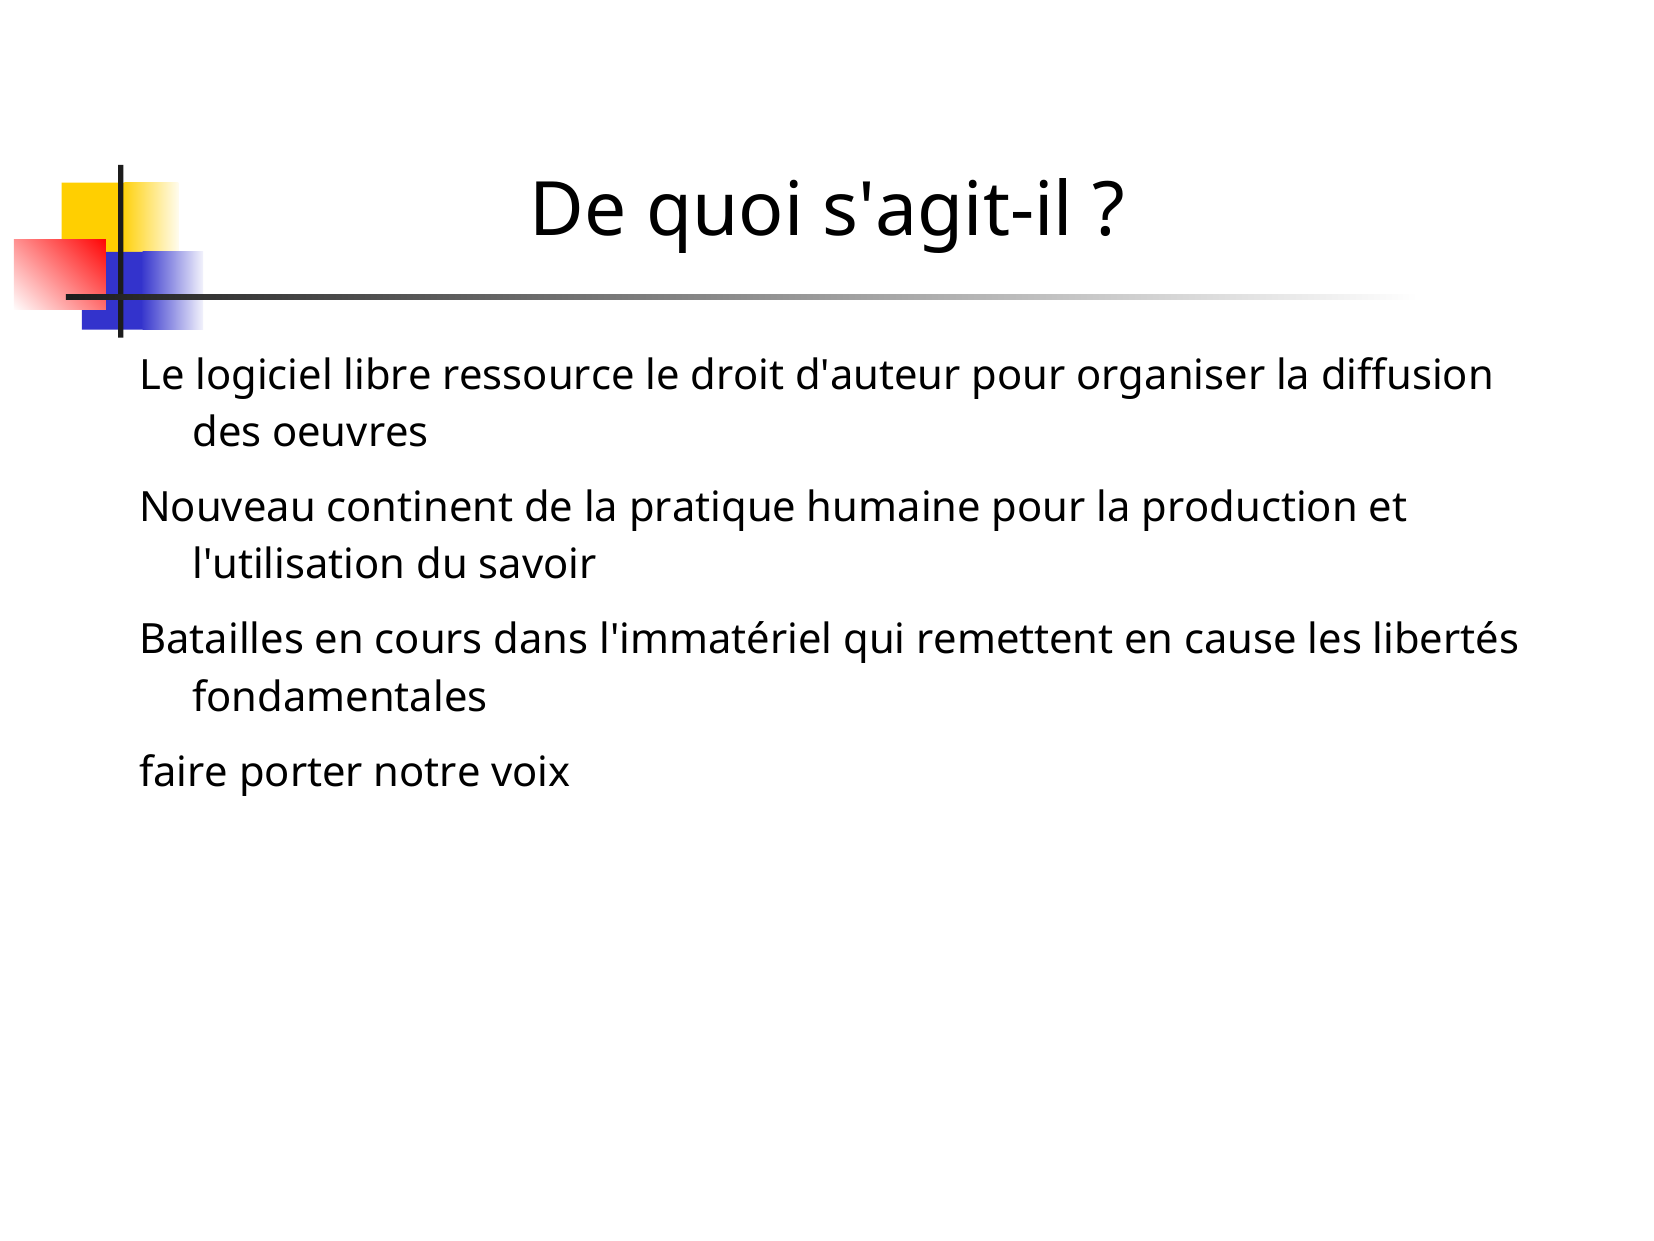

# De quoi s'agit-il ?
Le logiciel libre ressource le droit d'auteur pour organiser la diffusion des oeuvres
Nouveau continent de la pratique humaine pour la production et l'utilisation du savoir
Batailles en cours dans l'immatériel qui remettent en cause les libertés fondamentales
faire porter notre voix